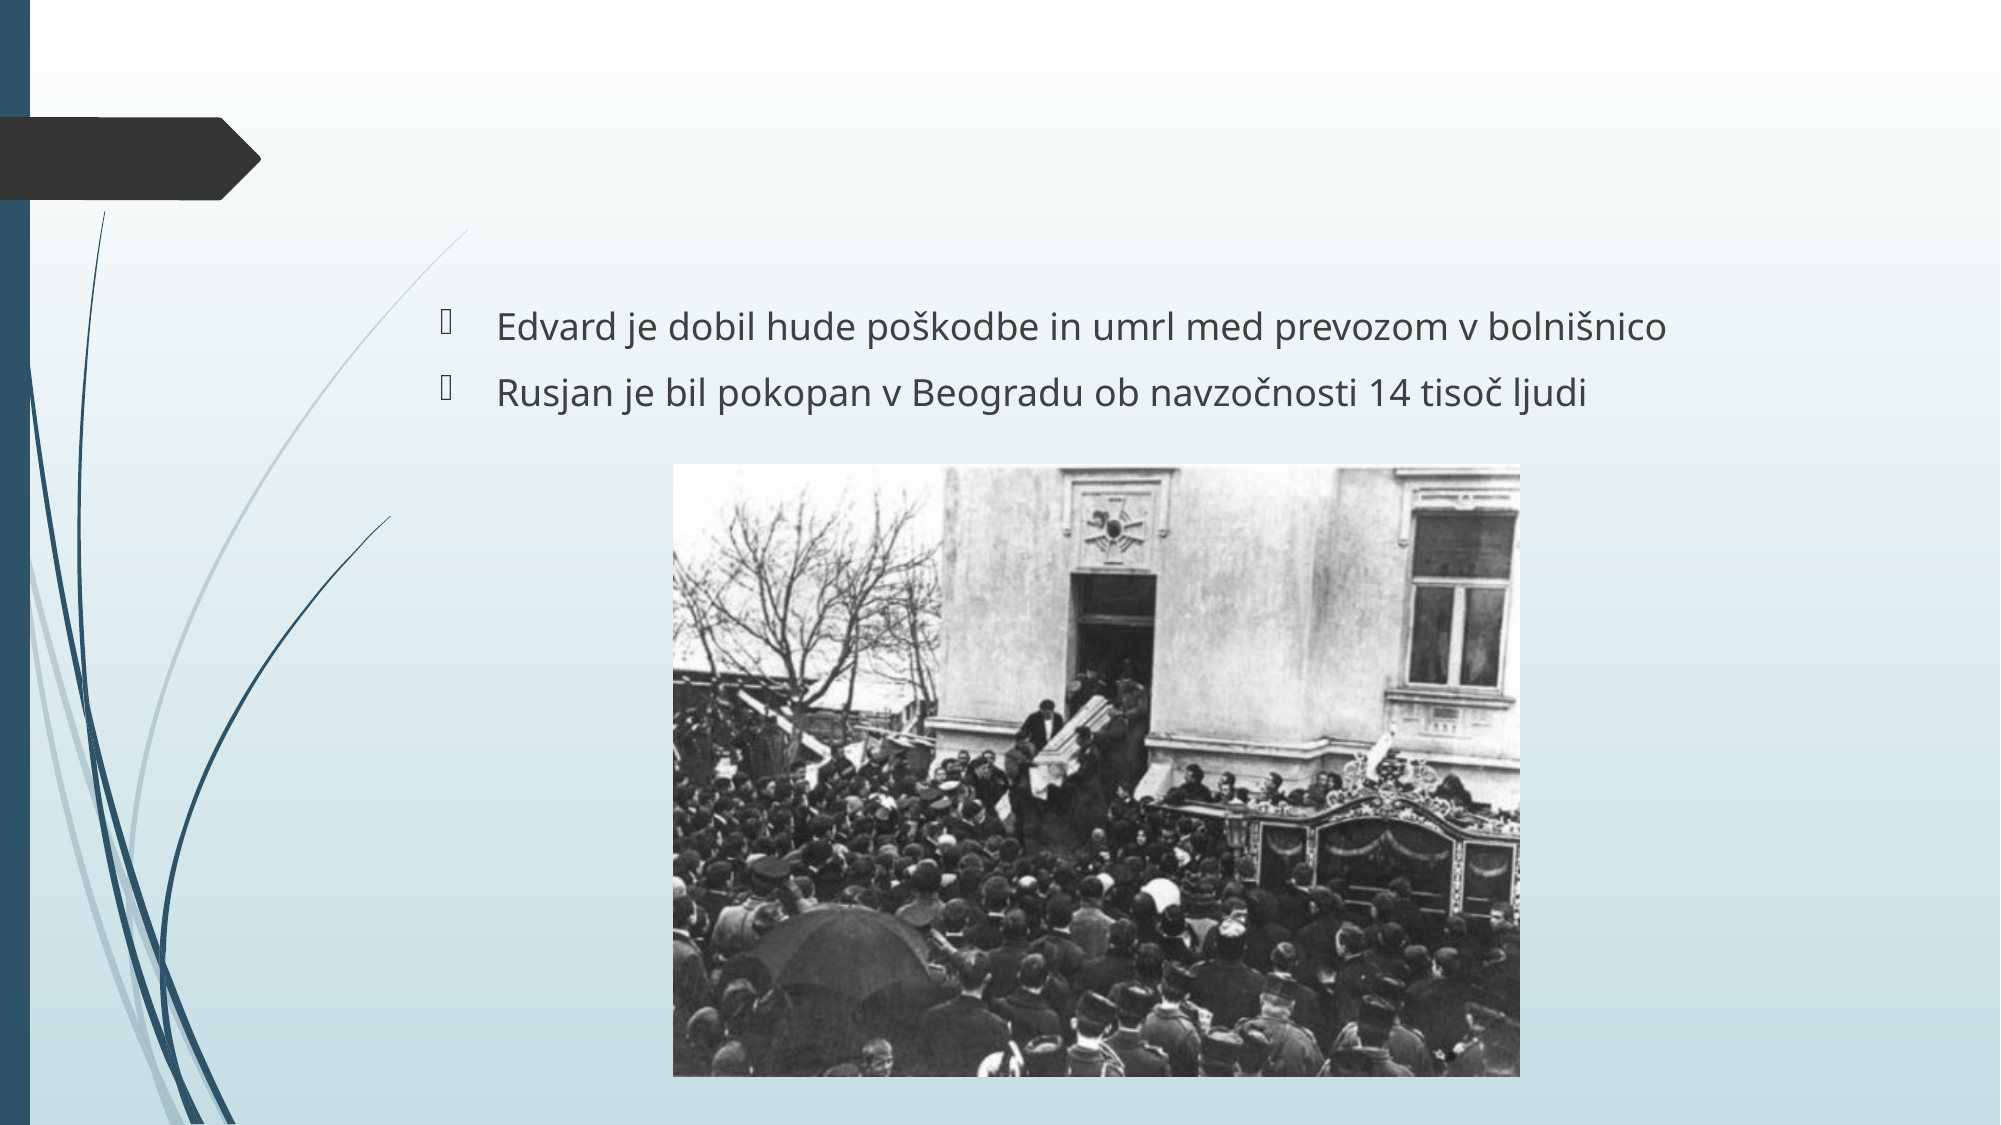

#
Edvard je dobil hude poškodbe in umrl med prevozom v bolnišnico
Rusjan je bil pokopan v Beogradu ob navzočnosti 14 tisoč ljudi